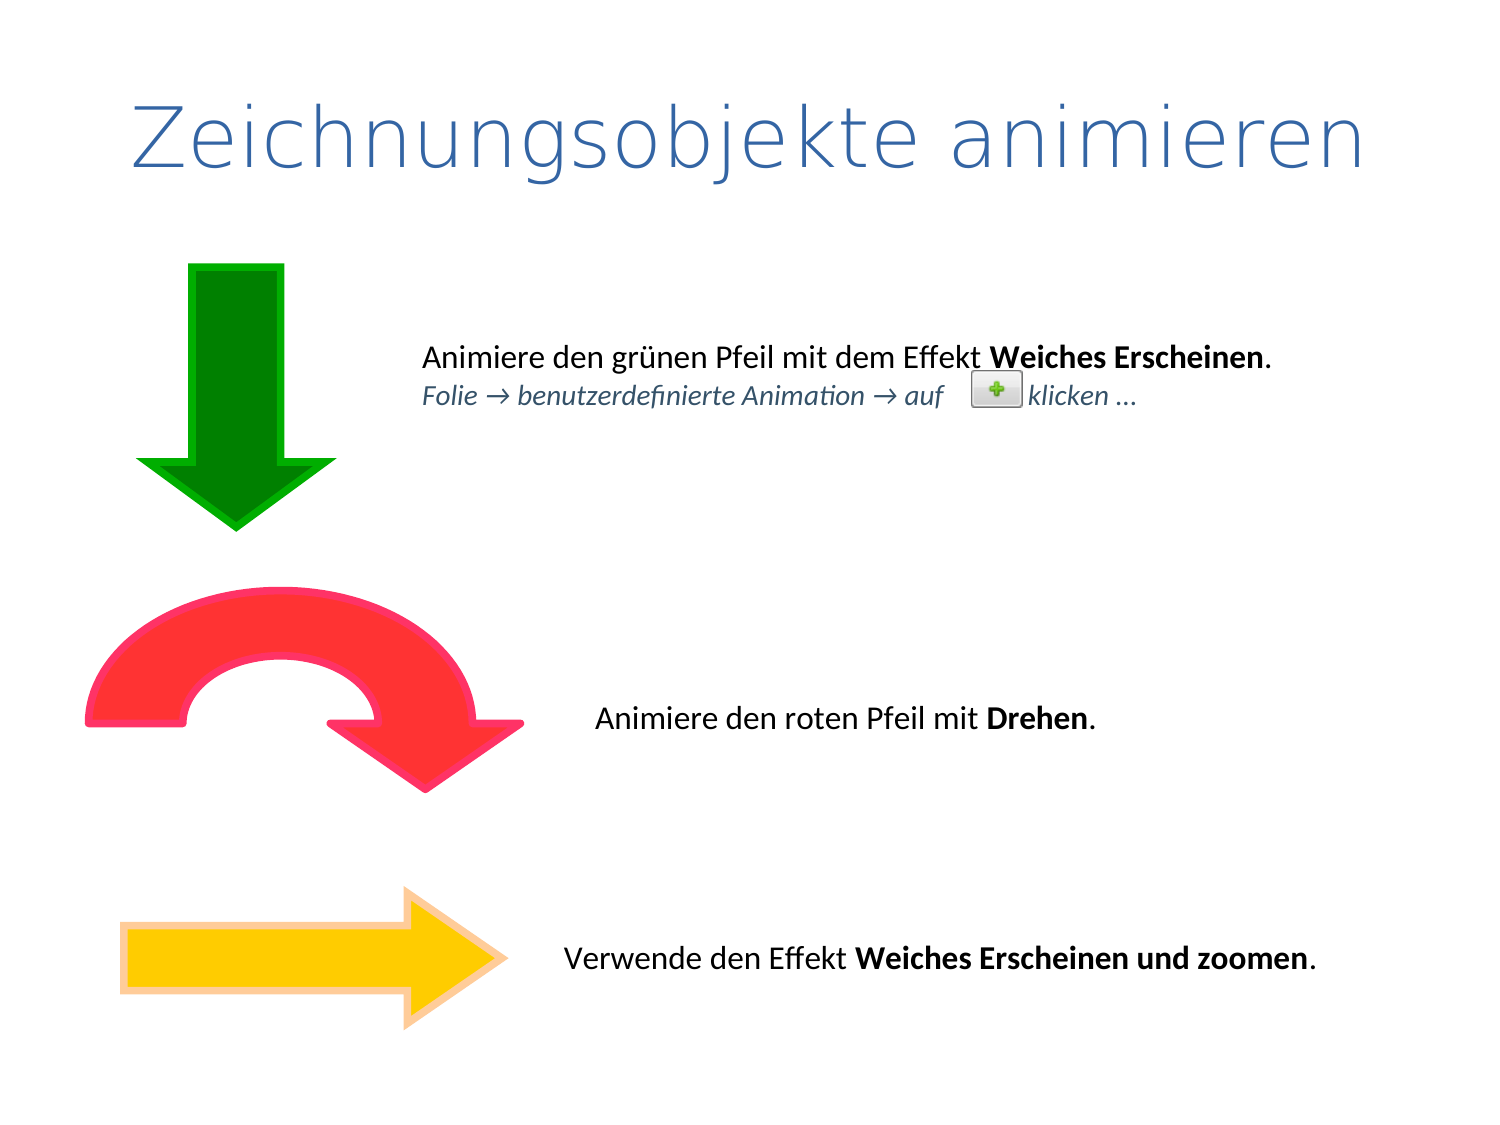

# Zeichnungsobjekte animieren
Animiere den grünen Pfeil mit dem Effekt Weiches Erscheinen.
Folie → benutzerdefinierte Animation → auf klicken ...
Animiere den roten Pfeil mit Drehen.
Verwende den Effekt Weiches Erscheinen und zoomen.